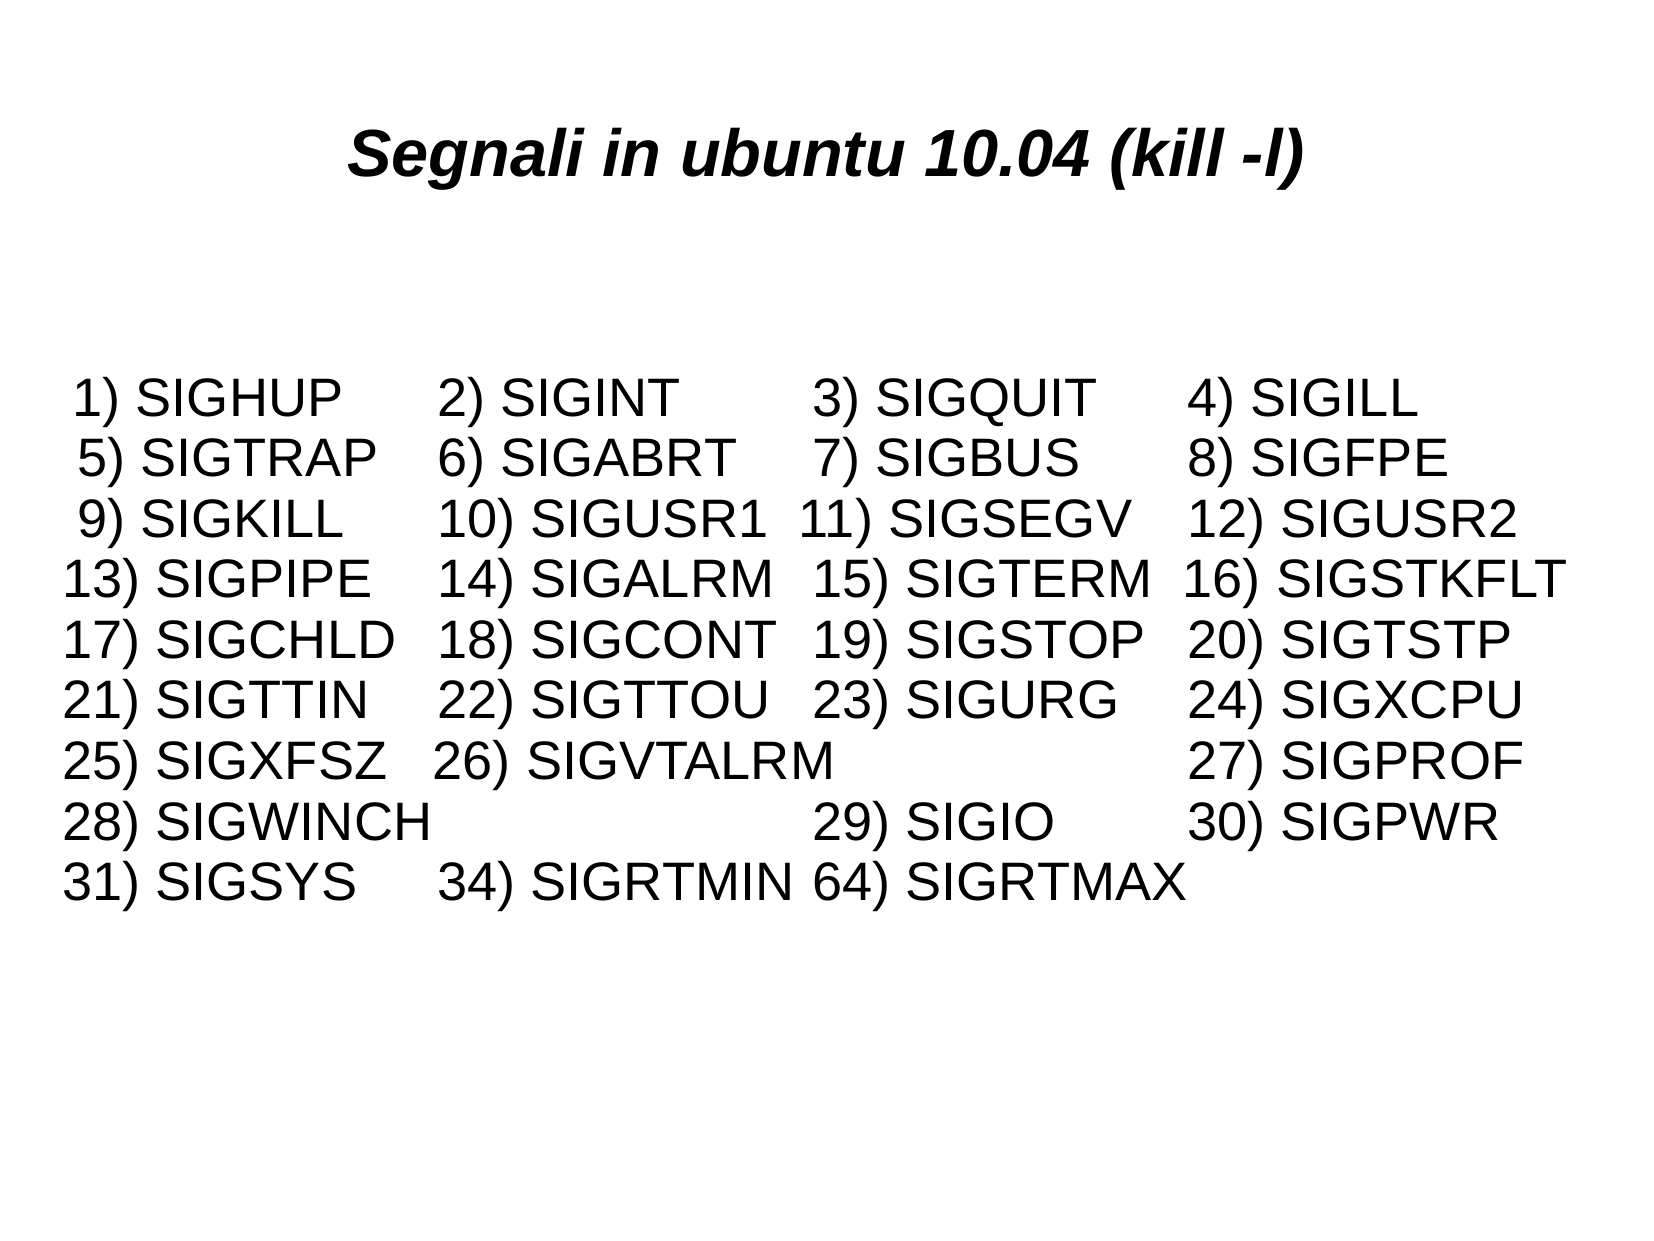

# Segnali in ubuntu 10.04 (kill -l)
 1) SIGHUP	 	2) SIGINT	 	3) SIGQUIT	 	4) SIGILL
 5) SIGTRAP	6) SIGABRT	7) SIGBUS	 	8) SIGFPE
 9) SIGKILL		10) SIGUSR1 11) SIGSEGV	12) SIGUSR2
13) SIGPIPE	14) SIGALRM	15) SIGTERM 16) SIGSTKFLT	17) SIGCHLD	18) SIGCONT	19) SIGSTOP	20) SIGTSTP
21) SIGTTIN	22) SIGTTOU	23) SIGURG	24) SIGXCPU
25) SIGXFSZ 26) SIGVTALRM					27) SIGPROF
28) SIGWINCH						29) SIGIO		30) SIGPWR
31) SIGSYS		34) SIGRTMIN	64) SIGRTMAX